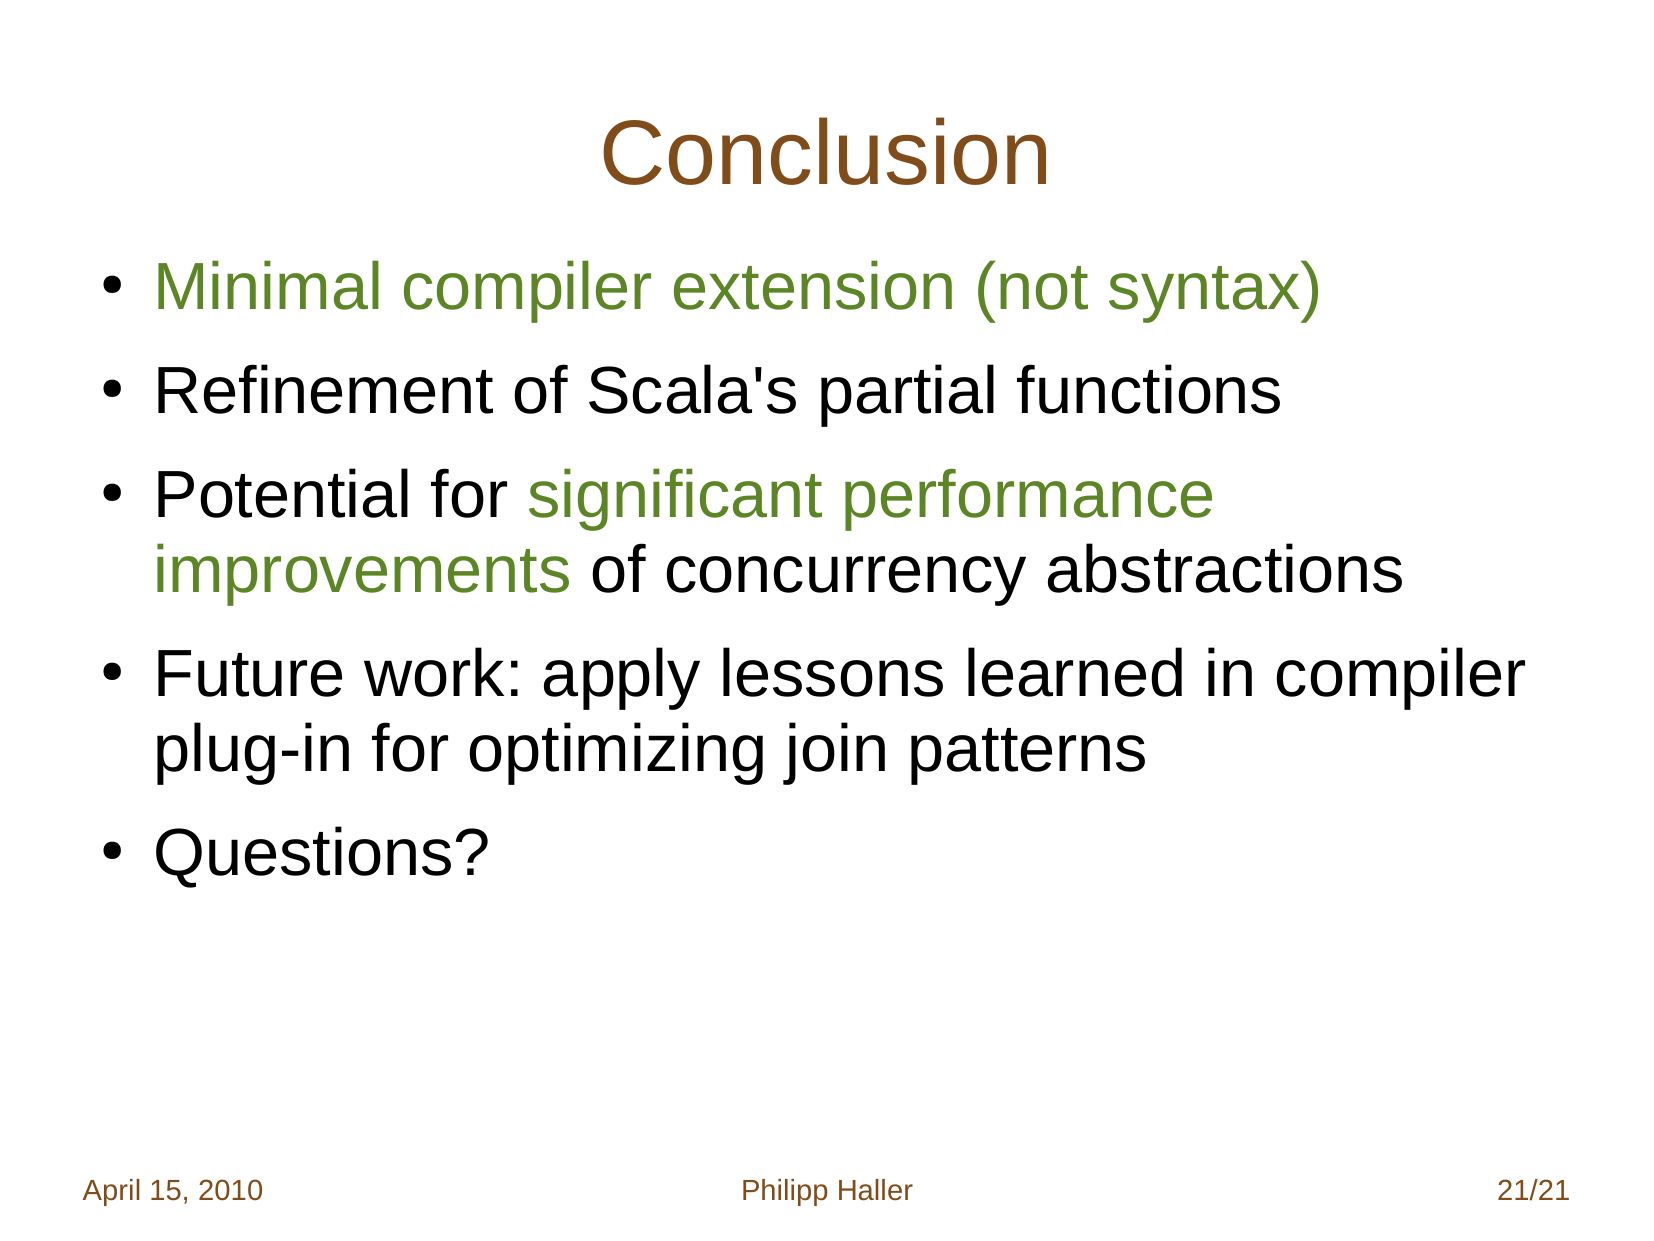

# Conclusion
Minimal compiler extension (not syntax)
Refinement of Scala's partial functions
Potential for significant performance improvements of concurrency abstractions
Future work: apply lessons learned in compiler plug-in for optimizing join patterns
Questions?
April 15, 2010
Translucent Functions
21